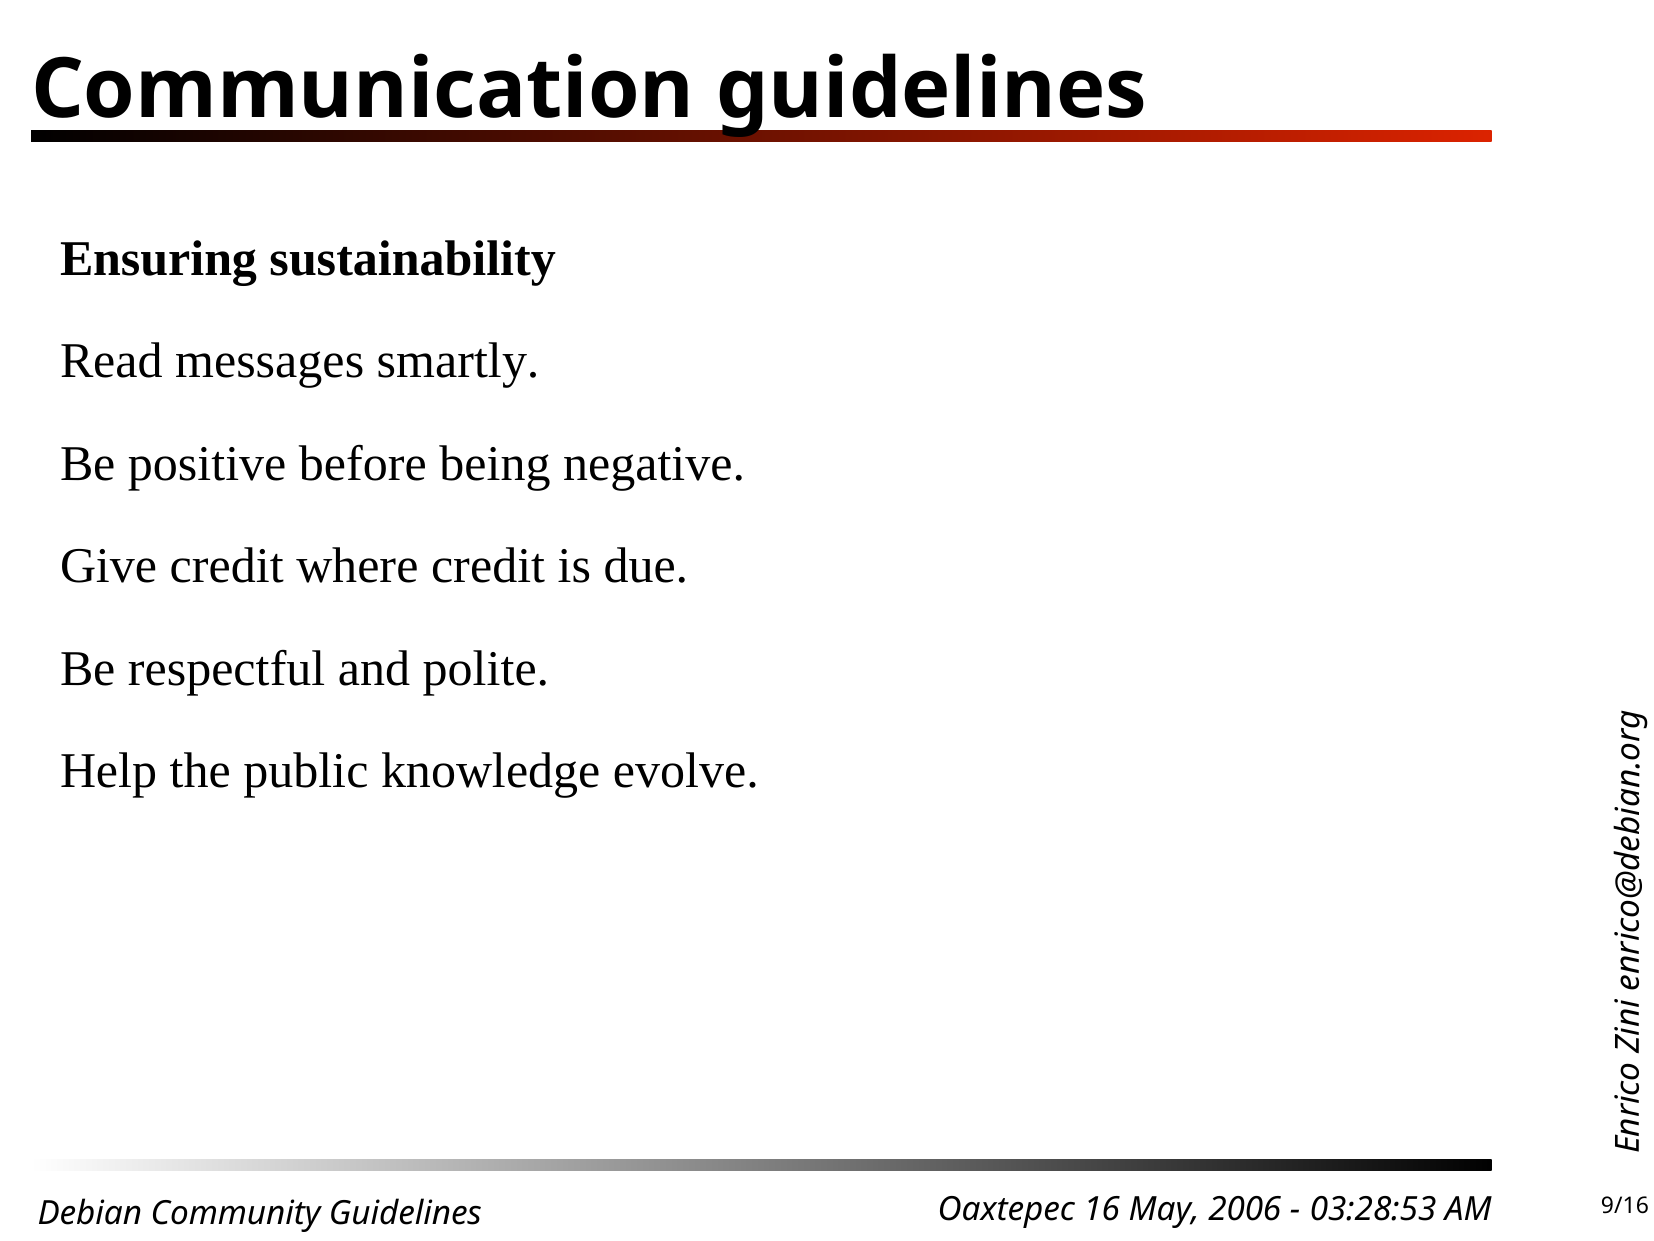

Communication guidelines
Ensuring sustainability
Read messages smartly.
Be positive before being negative.
Give credit where credit is due.
Be respectful and polite.
Help the public knowledge evolve.